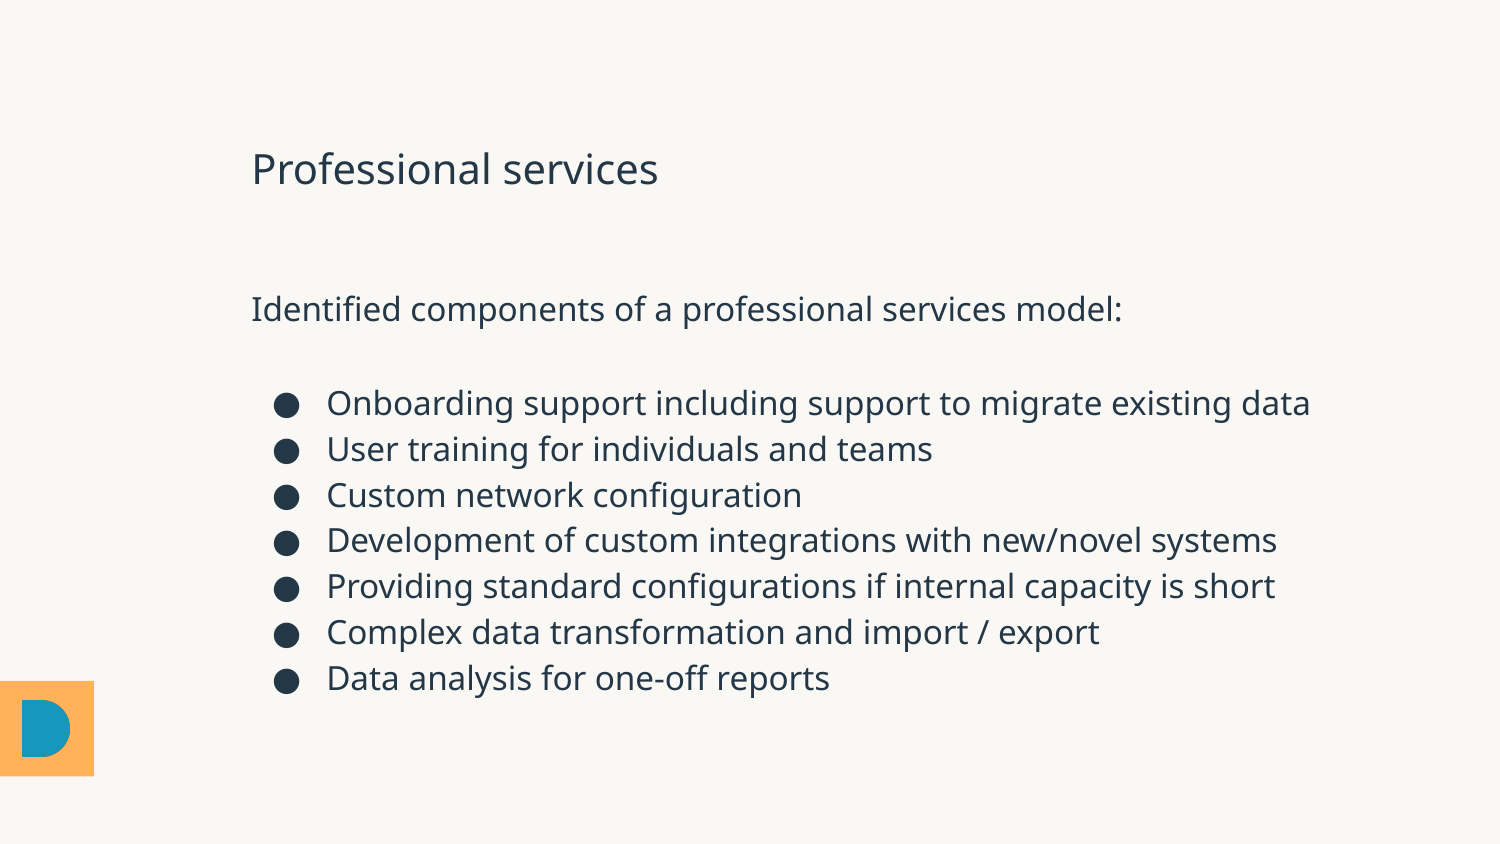

Professional services
# Identified components of a professional services model:
Onboarding support including support to migrate existing data
User training for individuals and teams
Custom network configuration
Development of custom integrations with new/novel systems
Providing standard configurations if internal capacity is short
Complex data transformation and import / export
Data analysis for one-off reports